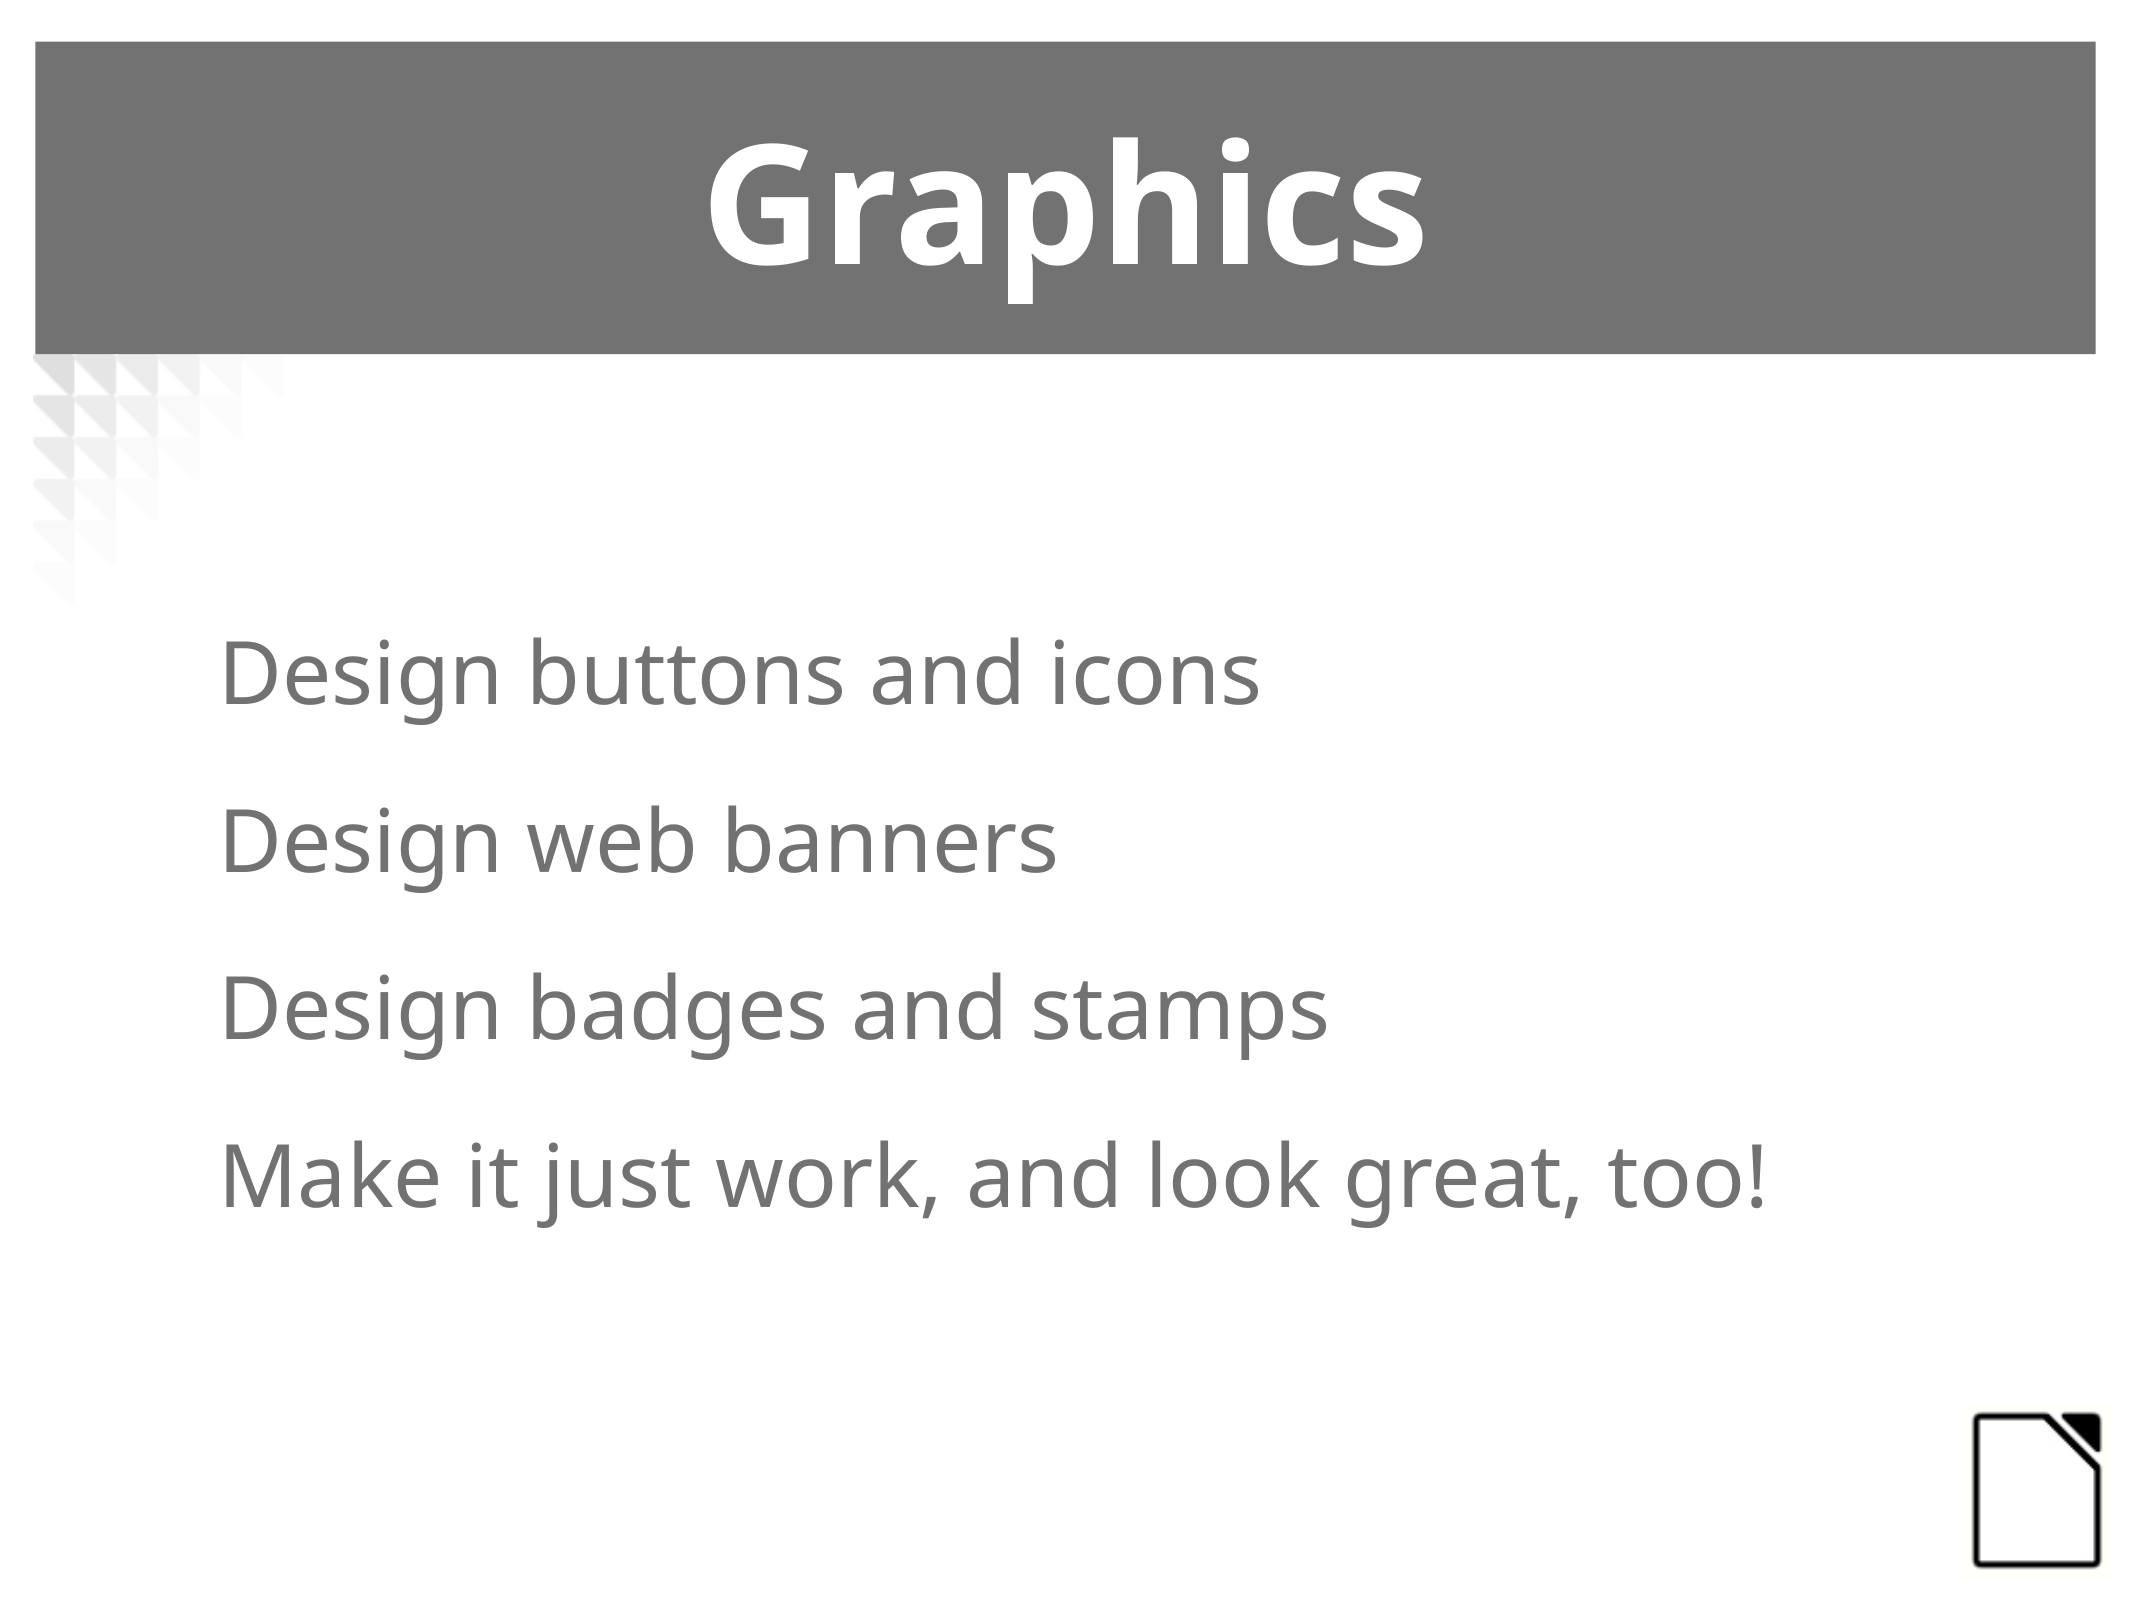

Graphics
# Design buttons and icons
Design web banners
Design badges and stamps
Make it just work, and look great, too!